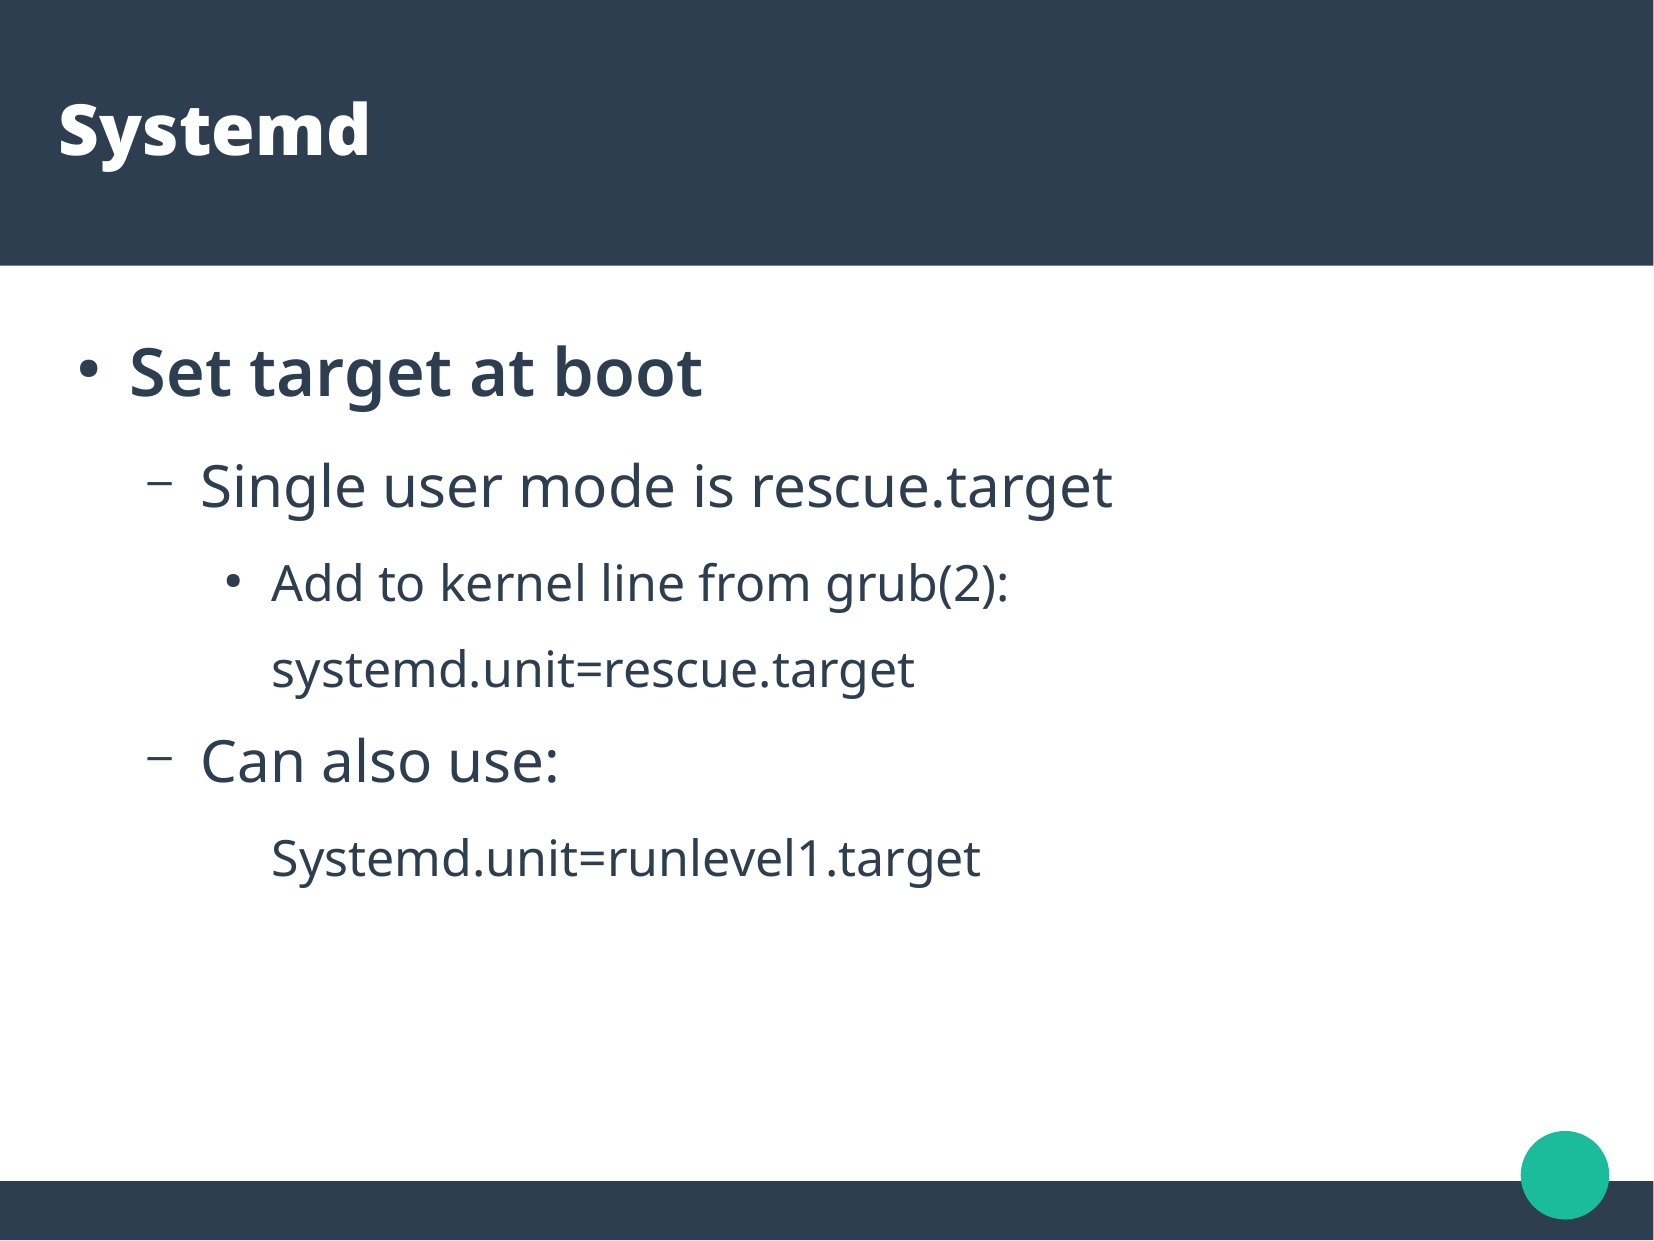

# Systemd
Set target at boot
Single user mode is rescue.target
Add to kernel line from grub(2):
systemd.unit=rescue.target
Can also use:
Systemd.unit=runlevel1.target